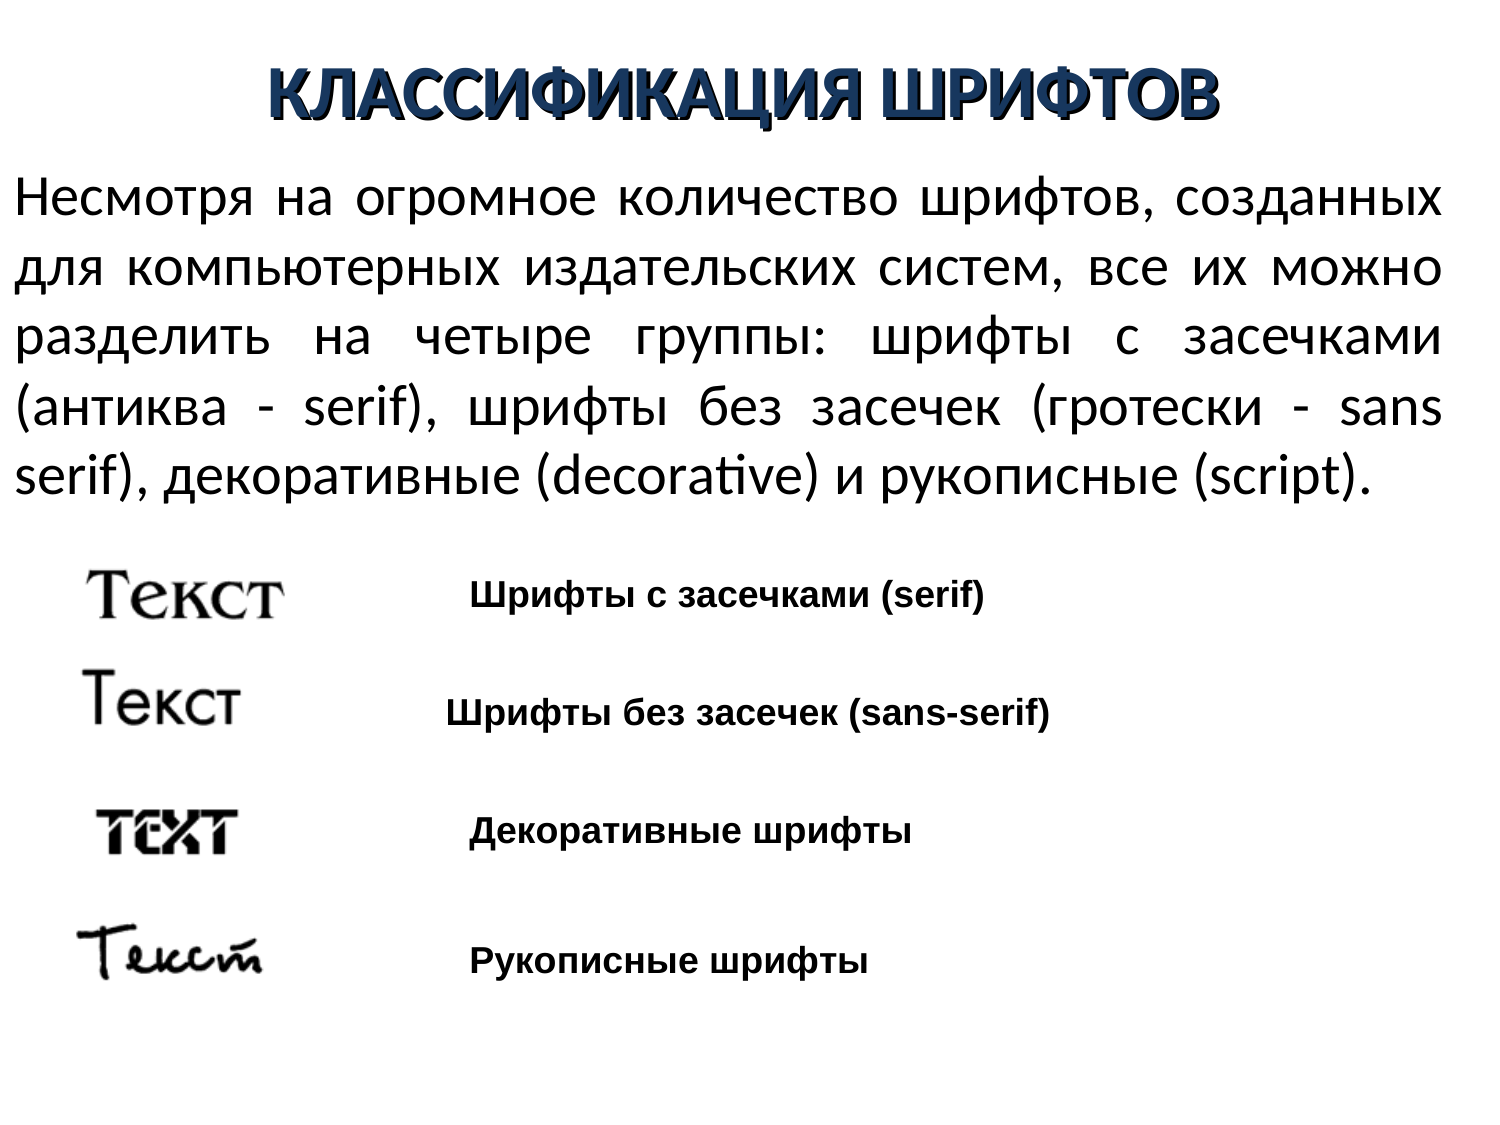

КЛАССИФИКАЦИЯ ШРИФТОВ
Несмотря на огромное количество шрифтов, созданных для компьютерных издательских систем, все их можно разделить на четыре группы: шрифты с засечками (антиква - serif), шрифты без засечек (гротески - sans serif), декоративные (decorative) и рукописные (script).
Шрифты с засечками (serif)
Шрифты без засечек (sans-serif)
Декоративные шрифты
Рукописные шрифты